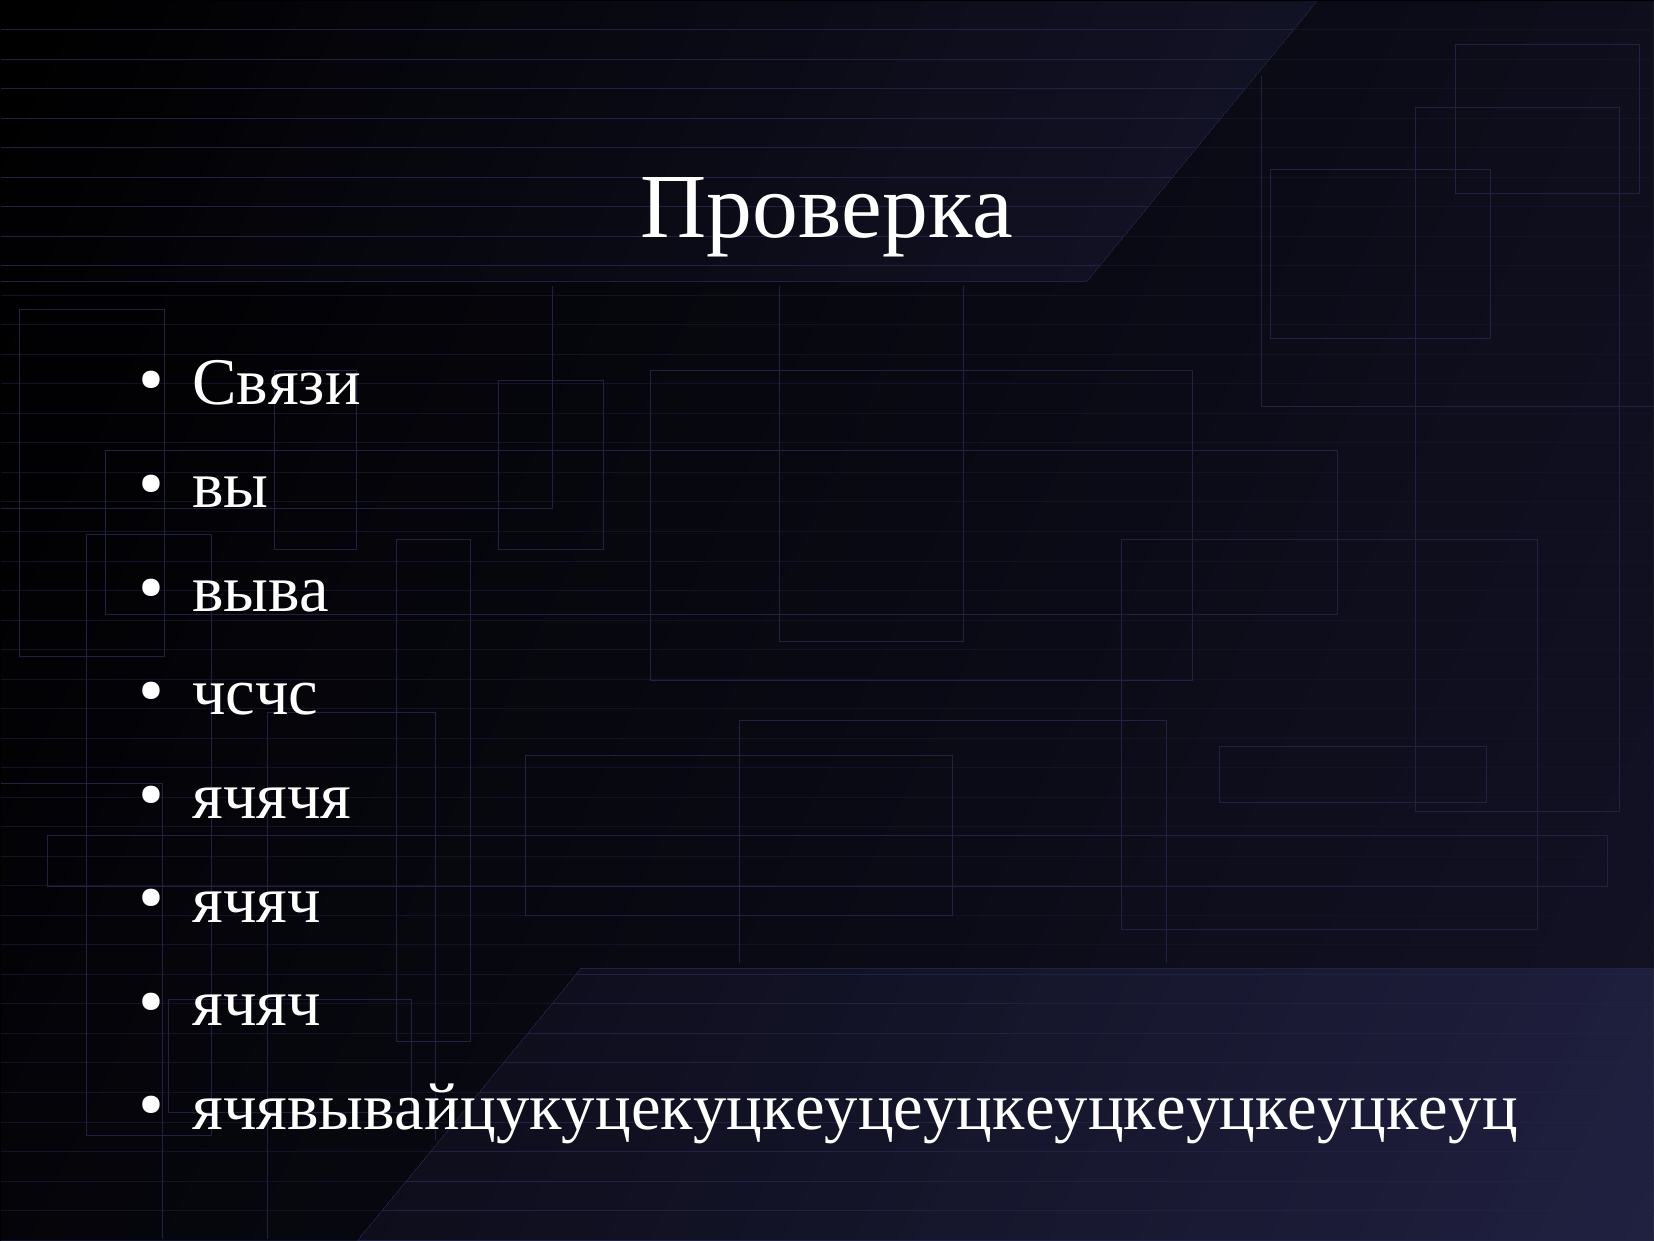

# Проверка
Связи
вы
выва
чсчс
ячячя
ячяч
ячяч
ячявывайцукуцекуцкеуцеуцкеуцкеуцкеуцкеуц